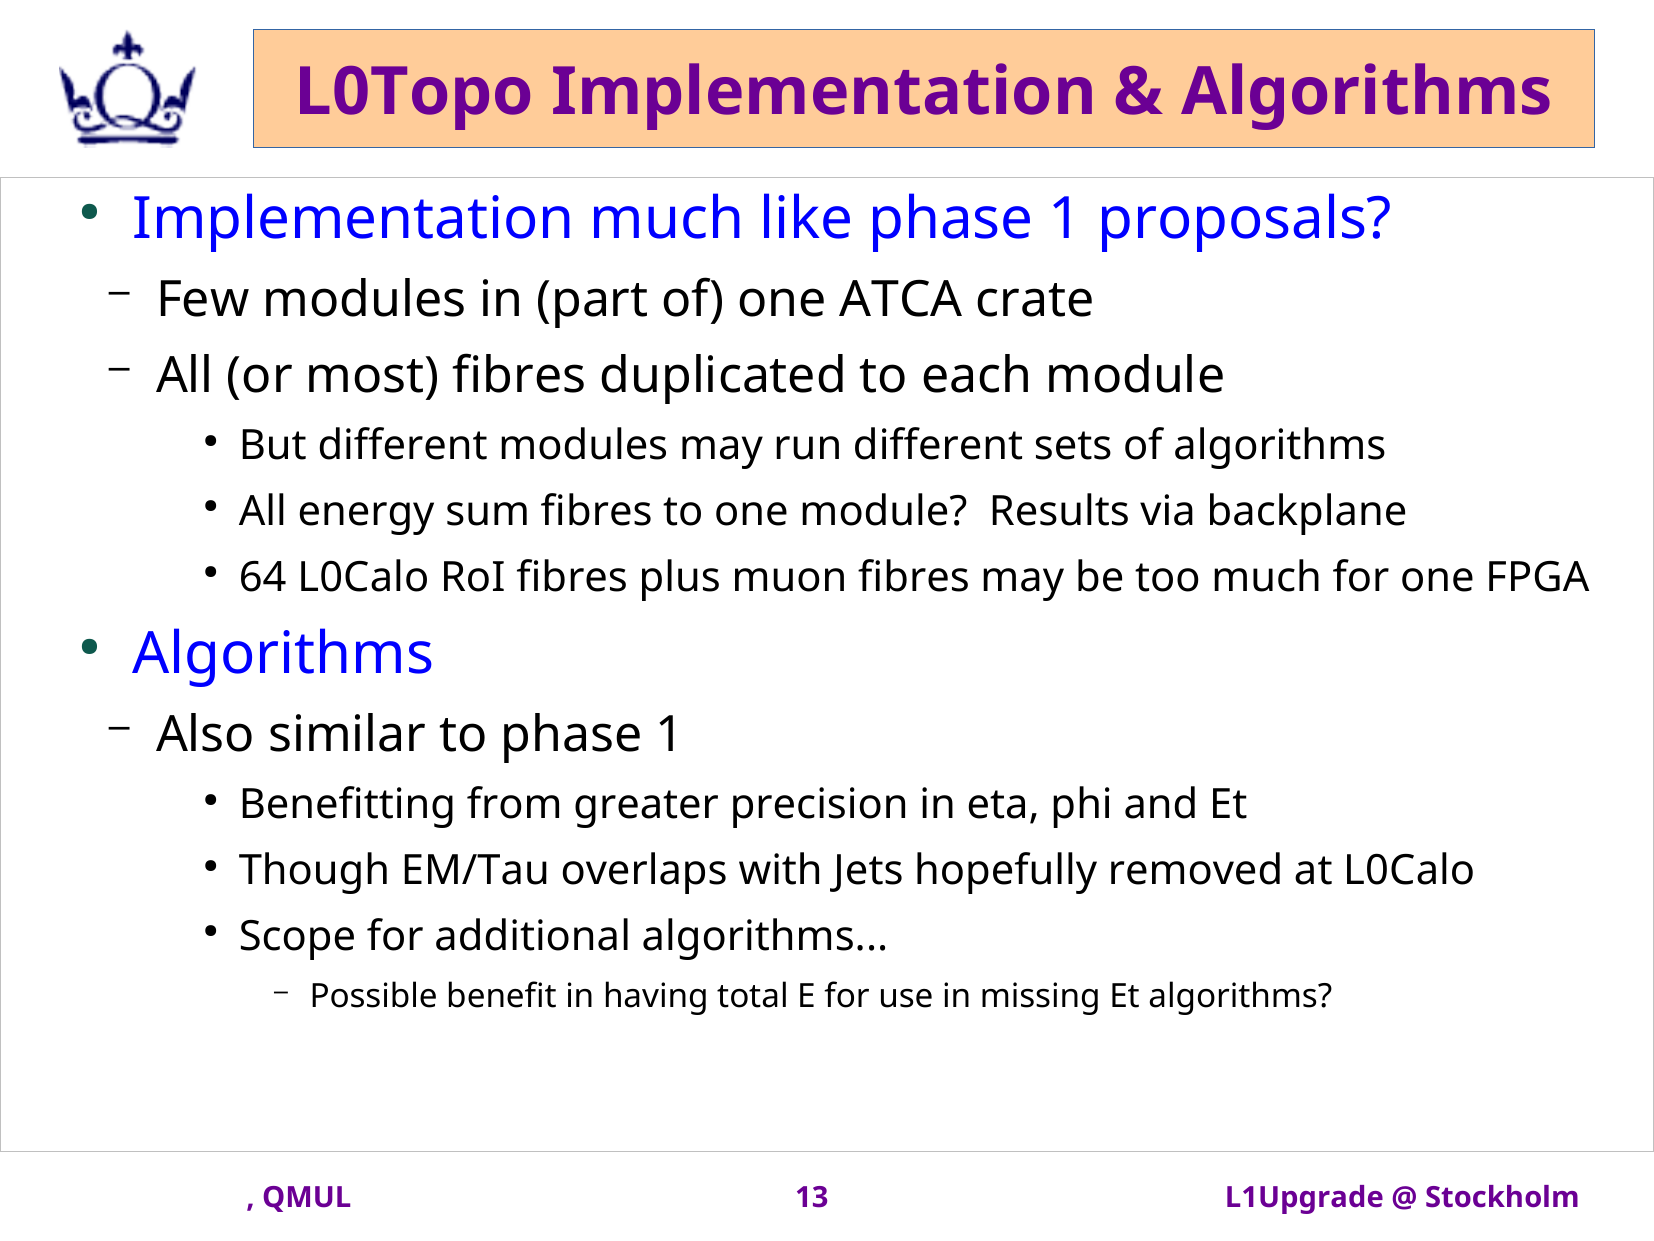

# L0Topo Implementation & Algorithms
Implementation much like phase 1 proposals?
Few modules in (part of) one ATCA crate
All (or most) fibres duplicated to each module
But different modules may run different sets of algorithms
All energy sum fibres to one module? Results via backplane
64 L0Calo RoI fibres plus muon fibres may be too much for one FPGA
Algorithms
Also similar to phase 1
Benefitting from greater precision in eta, phi and Et
Though EM/Tau overlaps with Jets hopefully removed at L0Calo
Scope for additional algorithms...
Possible benefit in having total E for use in missing Et algorithms?